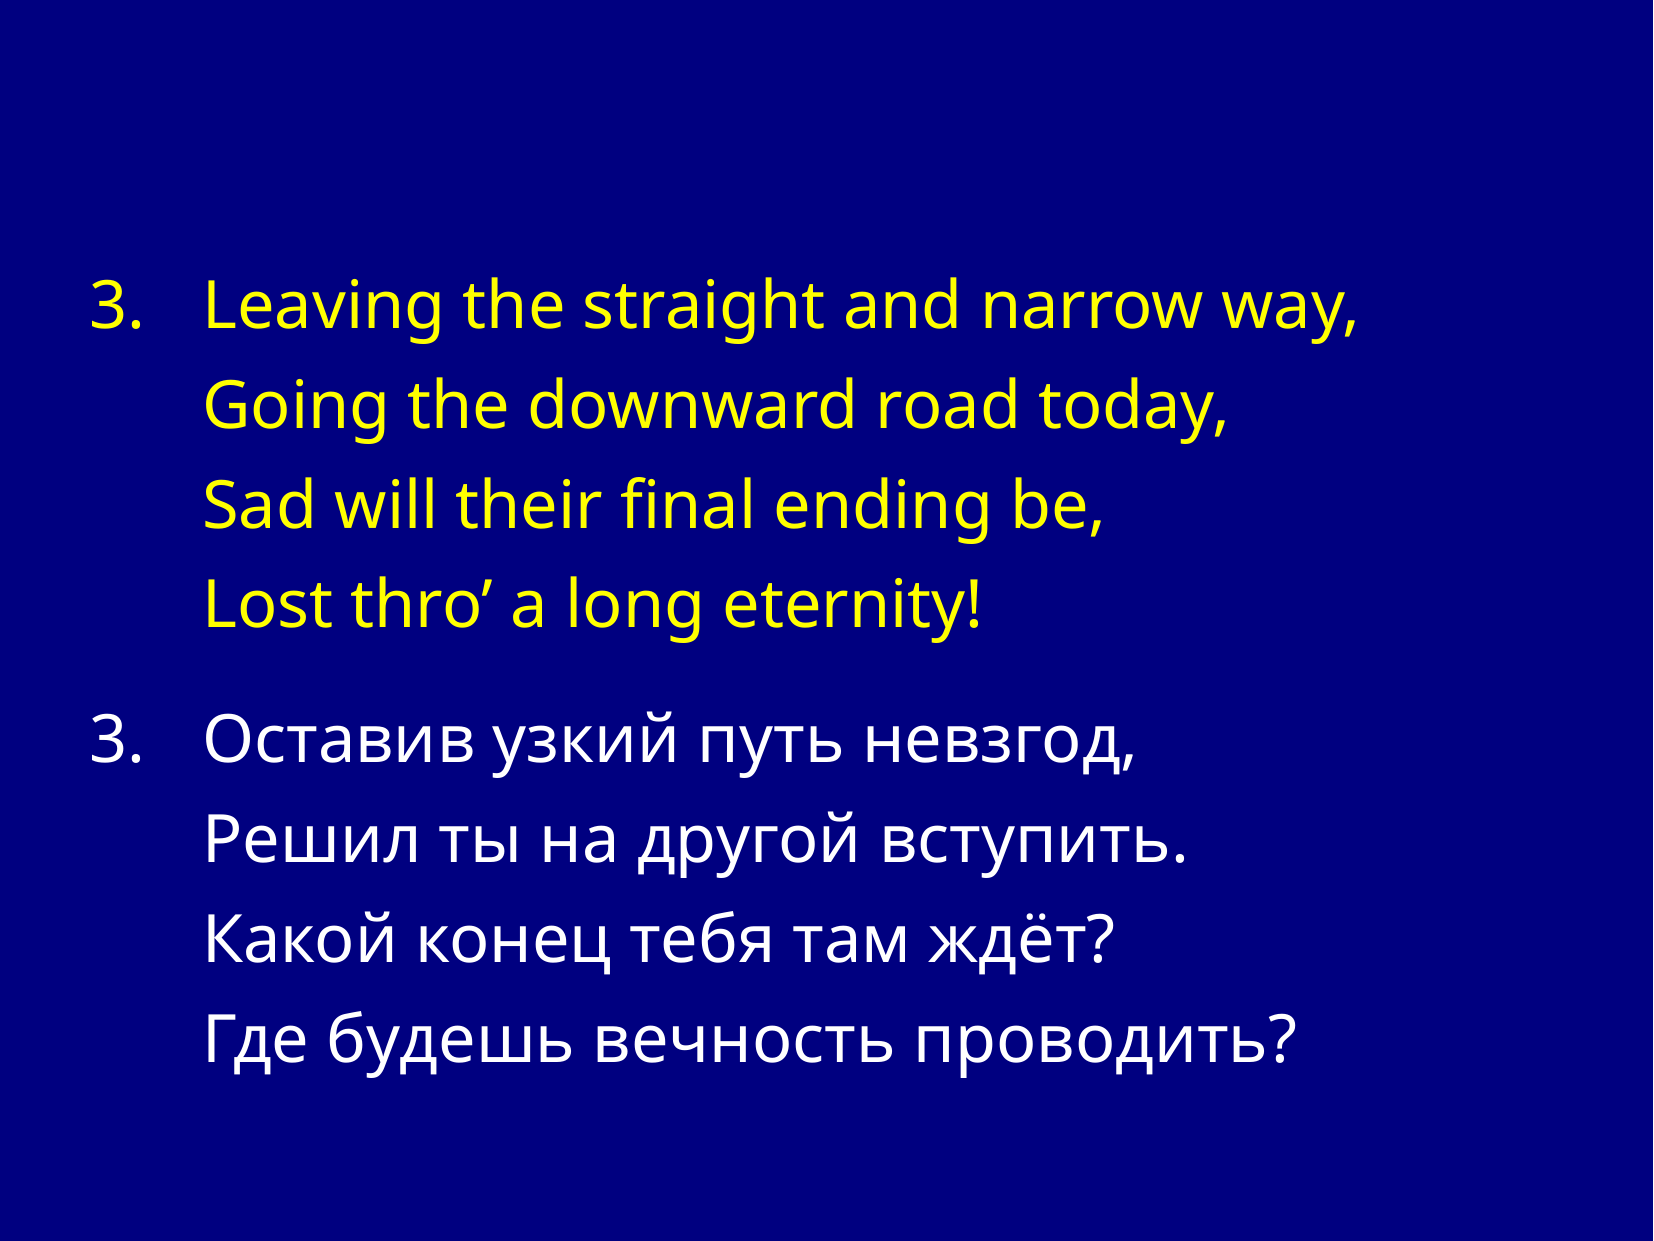

3.	Leaving the straight and narrow way,
	Going the downward road today,
	Sad will their final ending be,
	Lost thro’ a long eternity!
3.	Оставив узкий путь невзгод,
	Решил ты на другой вступить.
	Какой конец тебя там ждёт?
	Где будешь вечность проводить?